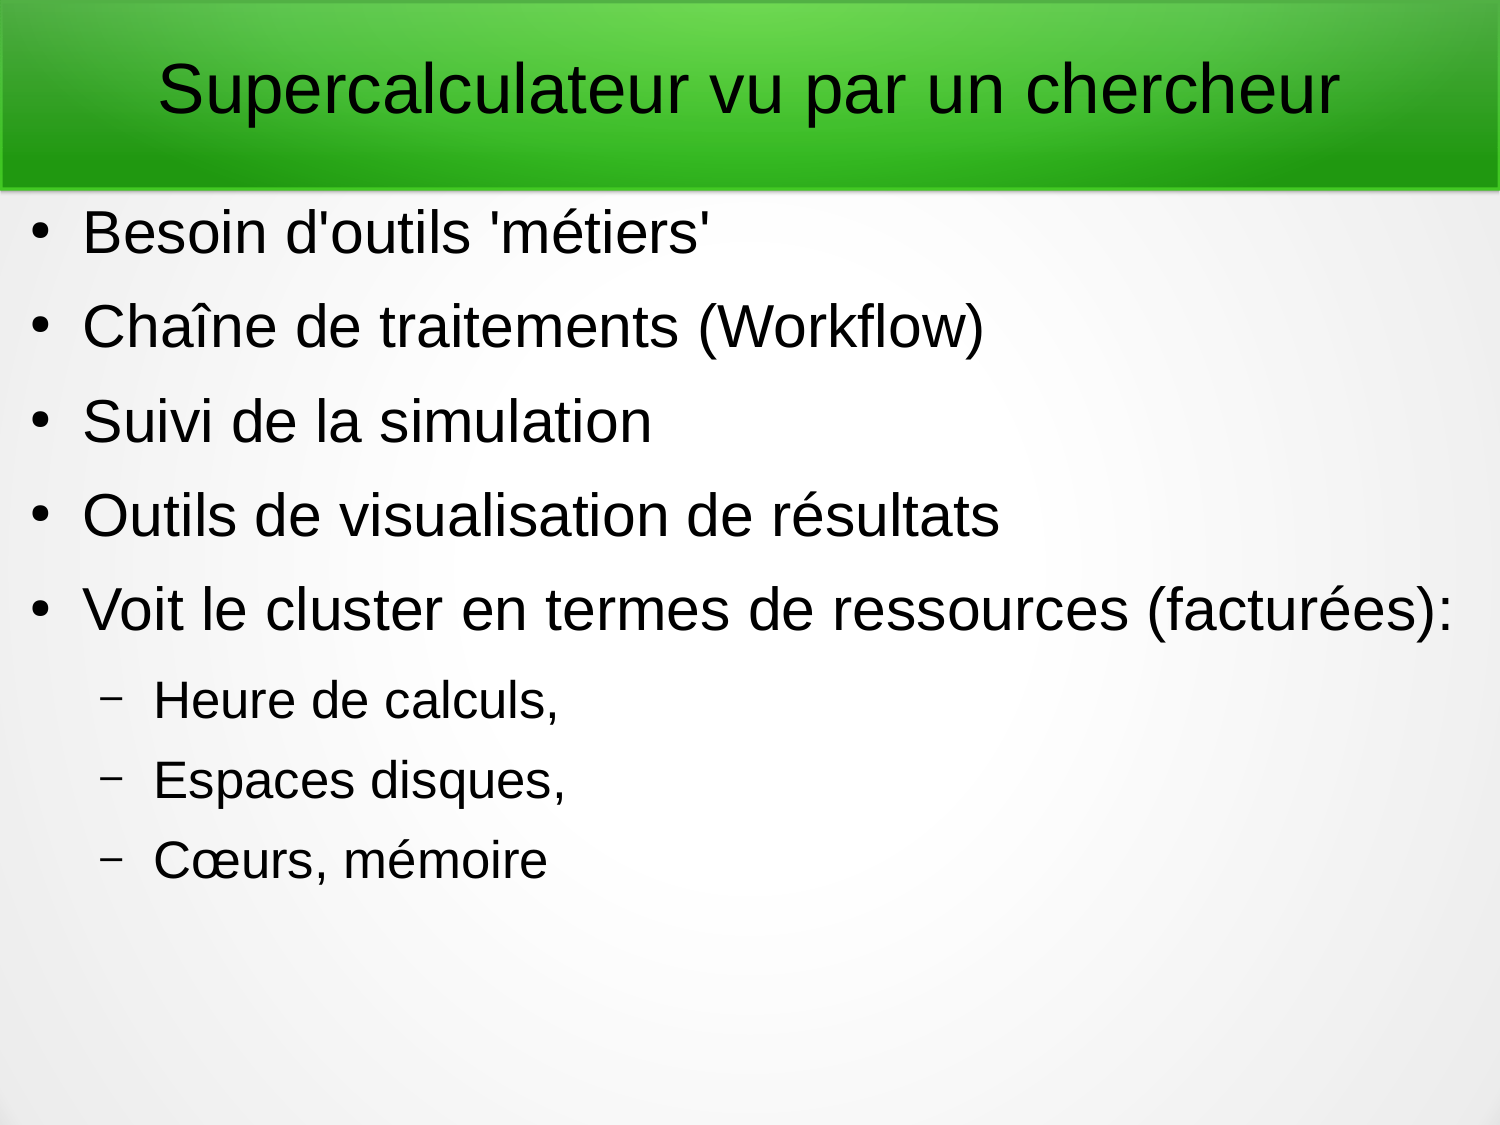

# Supercalculateur vu par un chercheur
Besoin d'outils 'métiers'
Chaîne de traitements (Workflow)
Suivi de la simulation
Outils de visualisation de résultats
Voit le cluster en termes de ressources (facturées):
Heure de calculs,
Espaces disques,
Cœurs, mémoire